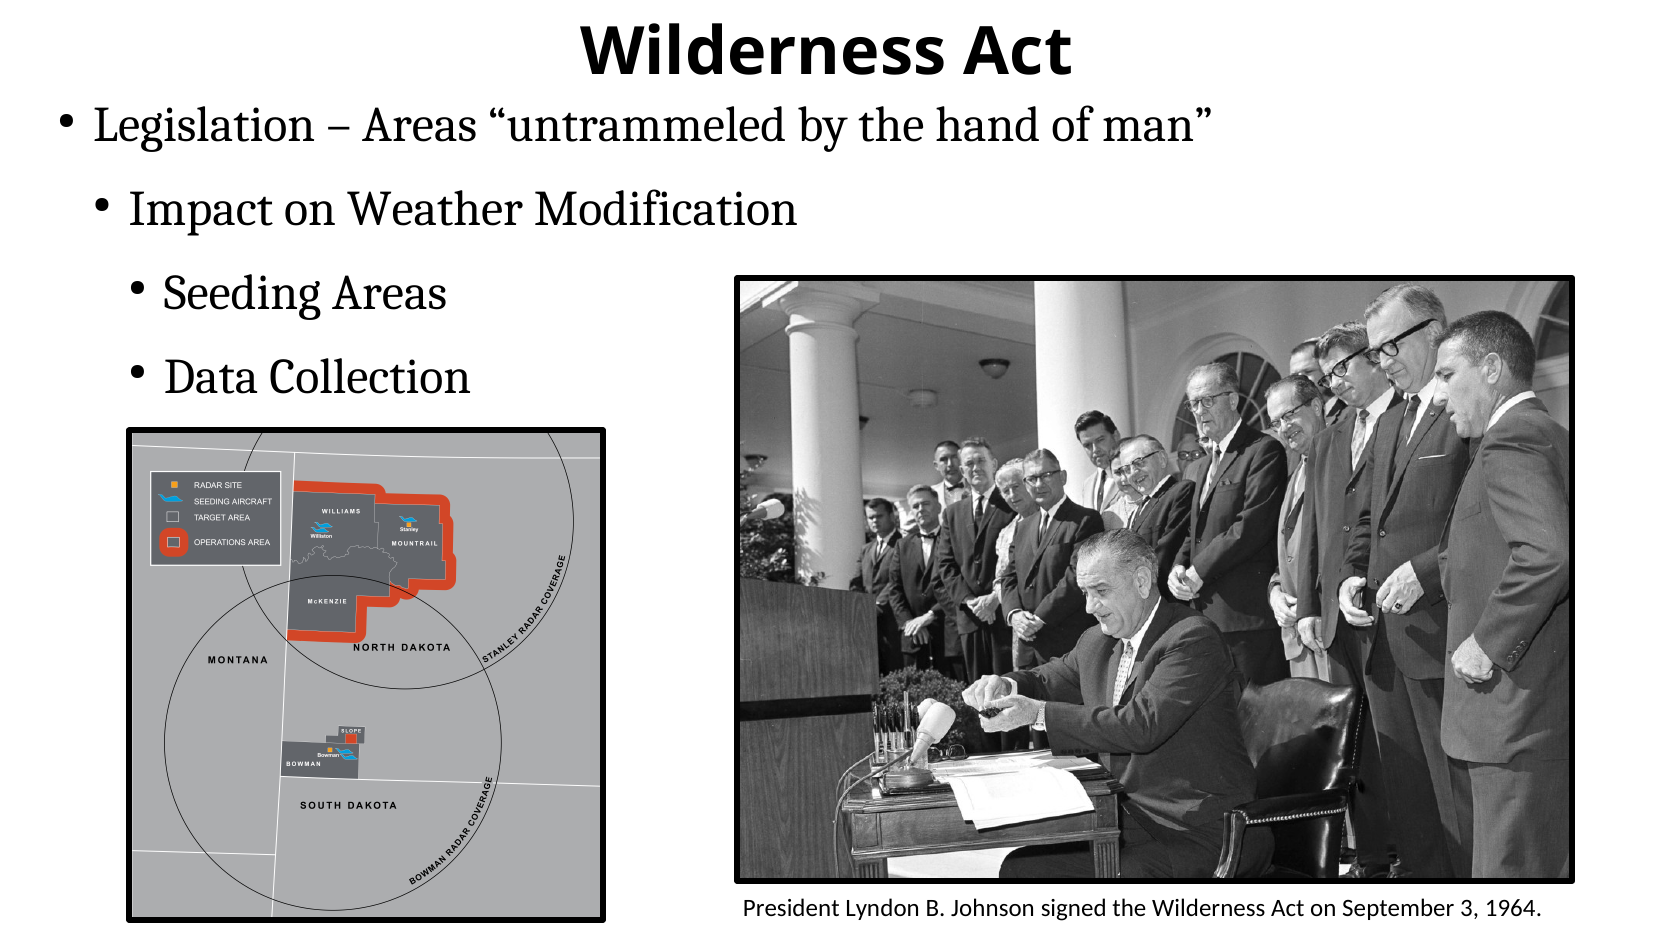

# Wilderness Act
Legislation – Areas “untrammeled by the hand of man”
Impact on Weather Modification
Seeding Areas
Data Collection
President Lyndon B. Johnson signed the Wilderness Act on September 3, 1964.